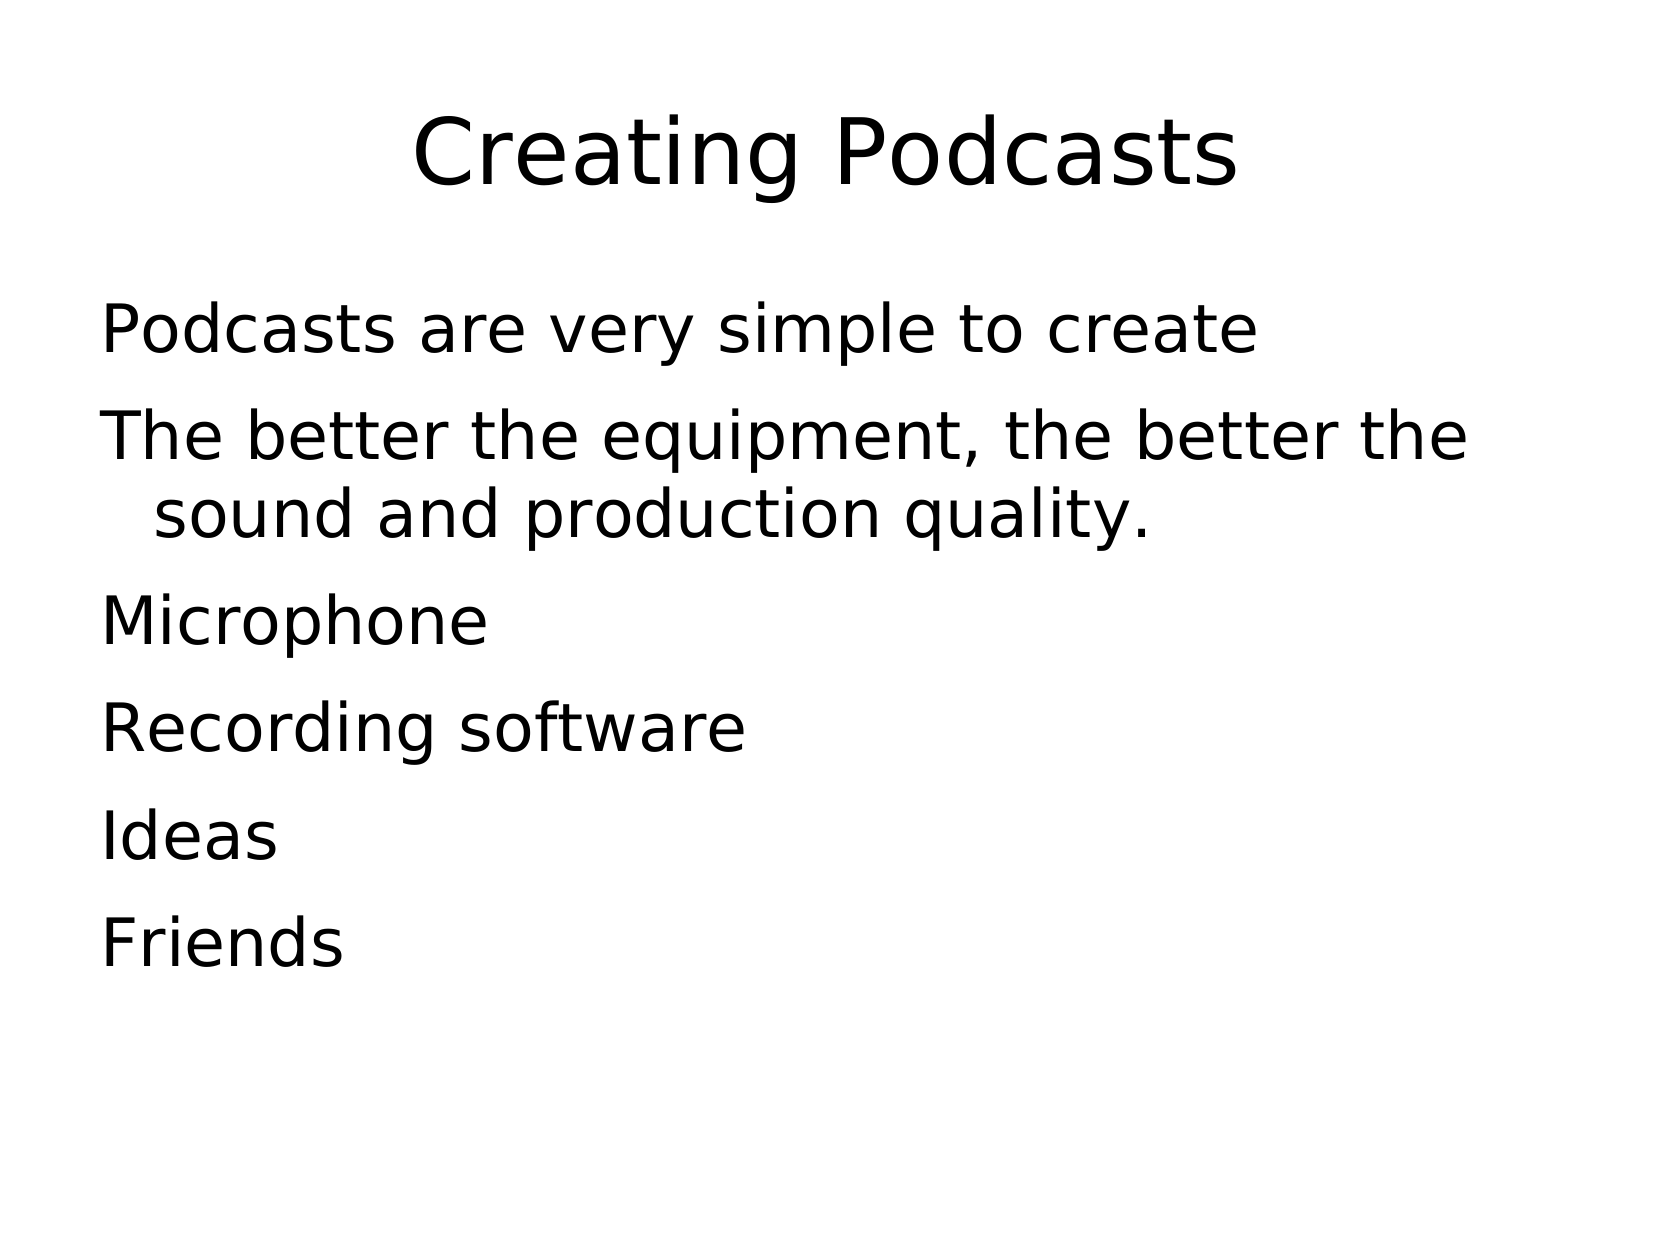

# Creating Podcasts
Podcasts are very simple to create
The better the equipment, the better the sound and production quality.
Microphone
Recording software
Ideas
Friends